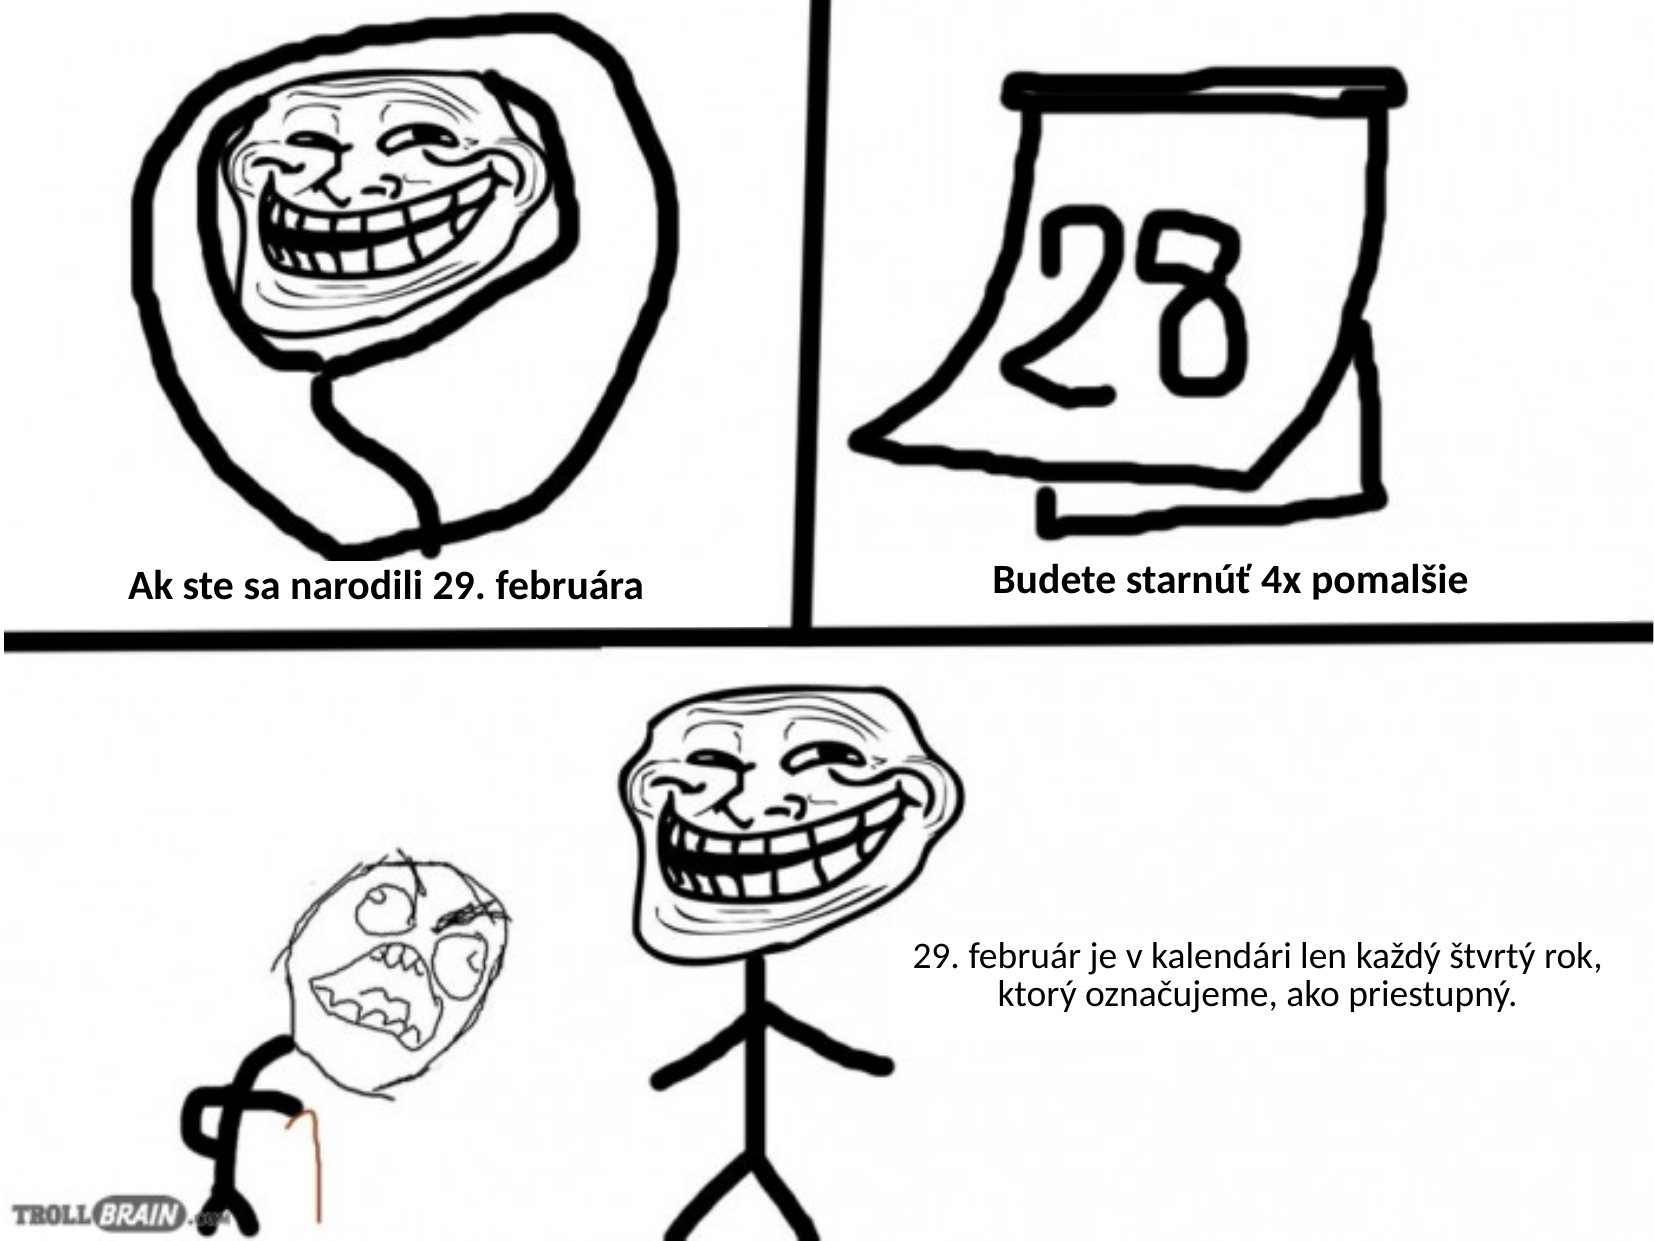

Budete starnúť 4x pomalšie
Ak ste sa narodili 29. februára
29. február je v kalendári len každý štvrtý rok, ktorý označujeme, ako priestupný.